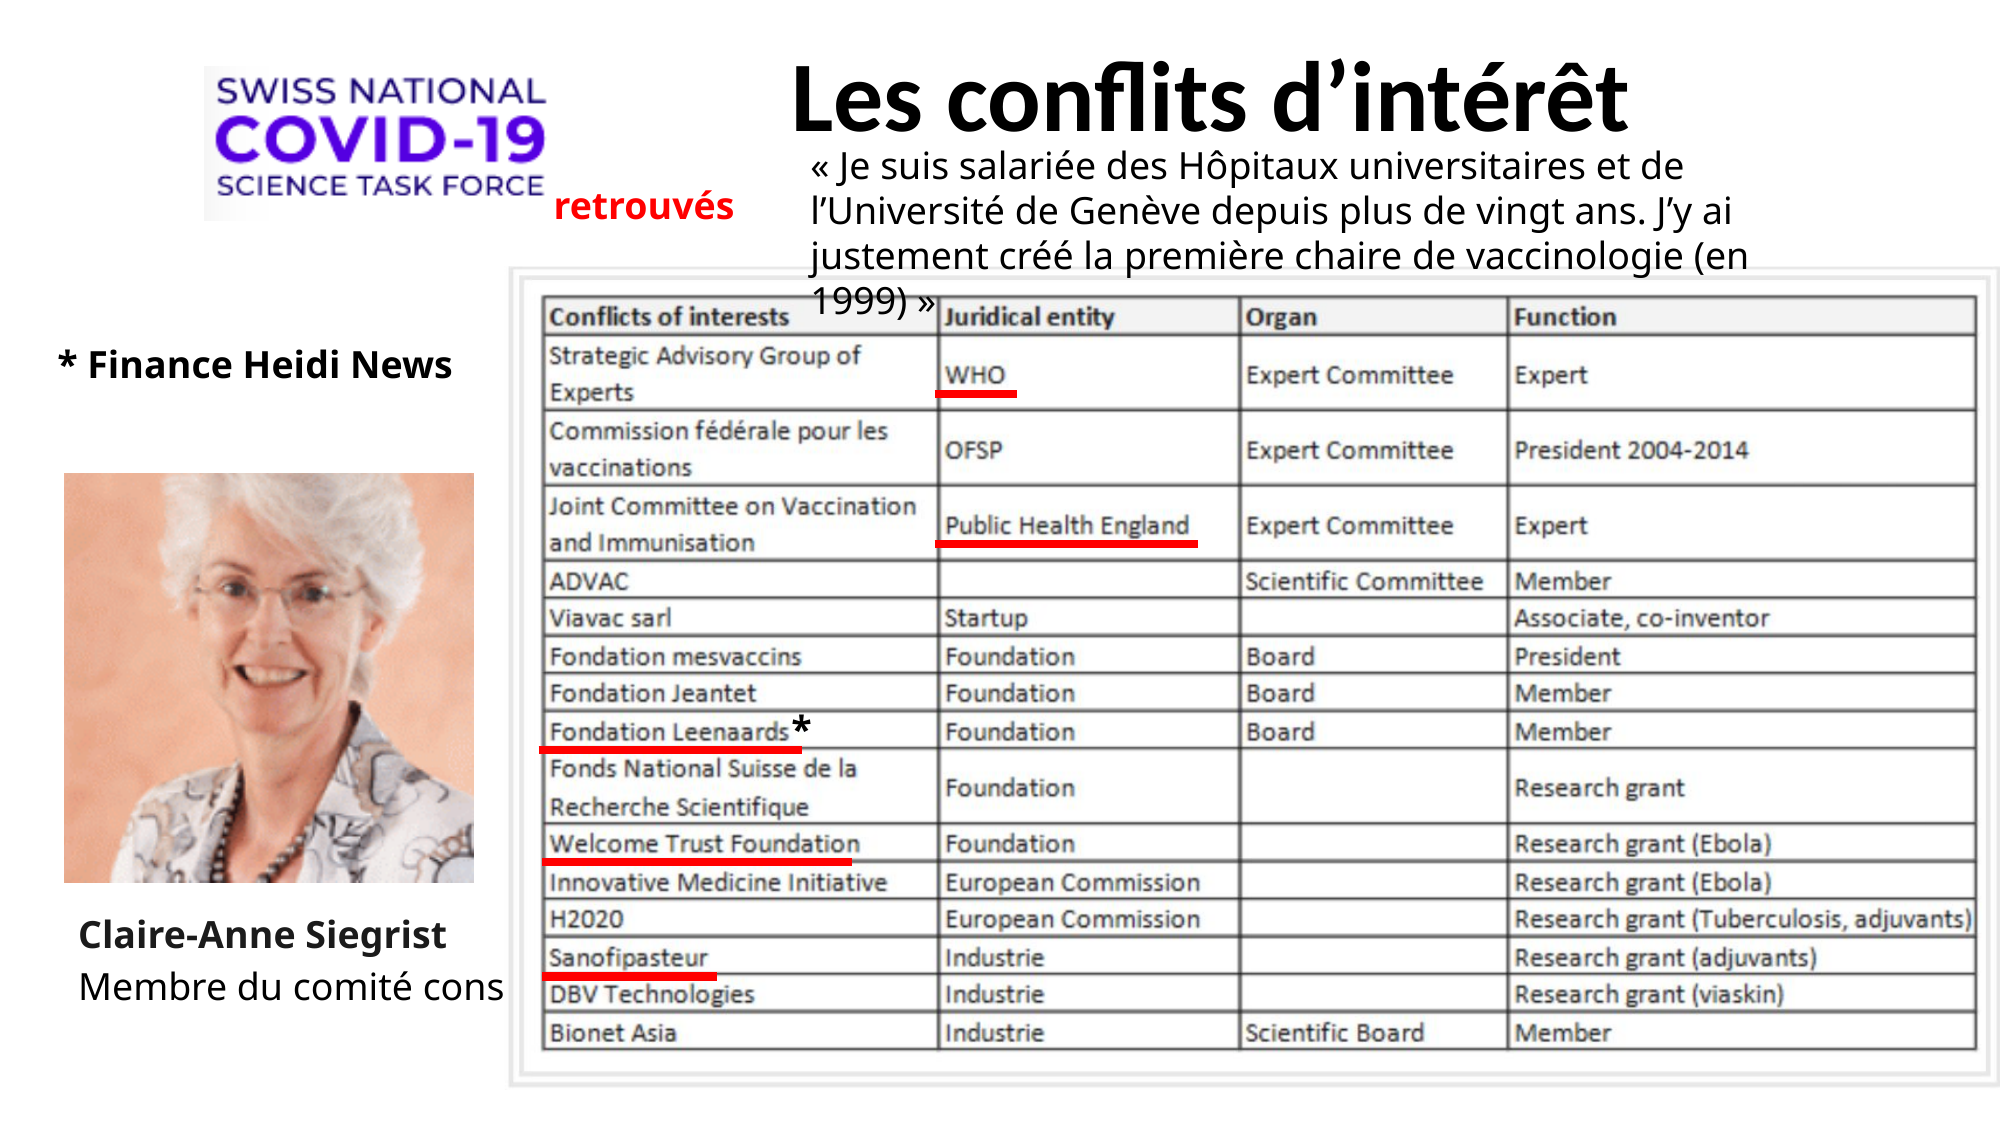

Les conflits d’intérêt
« Je suis salariée des Hôpitaux universitaires et de l’Université de Genève depuis plus de vingt ans. J’y ai justement créé la première chaire de vaccinologie (en 1999) »
retrouvés
* Finance Heidi News
*
Claire-Anne Siegrist
Membre du comité consultatif